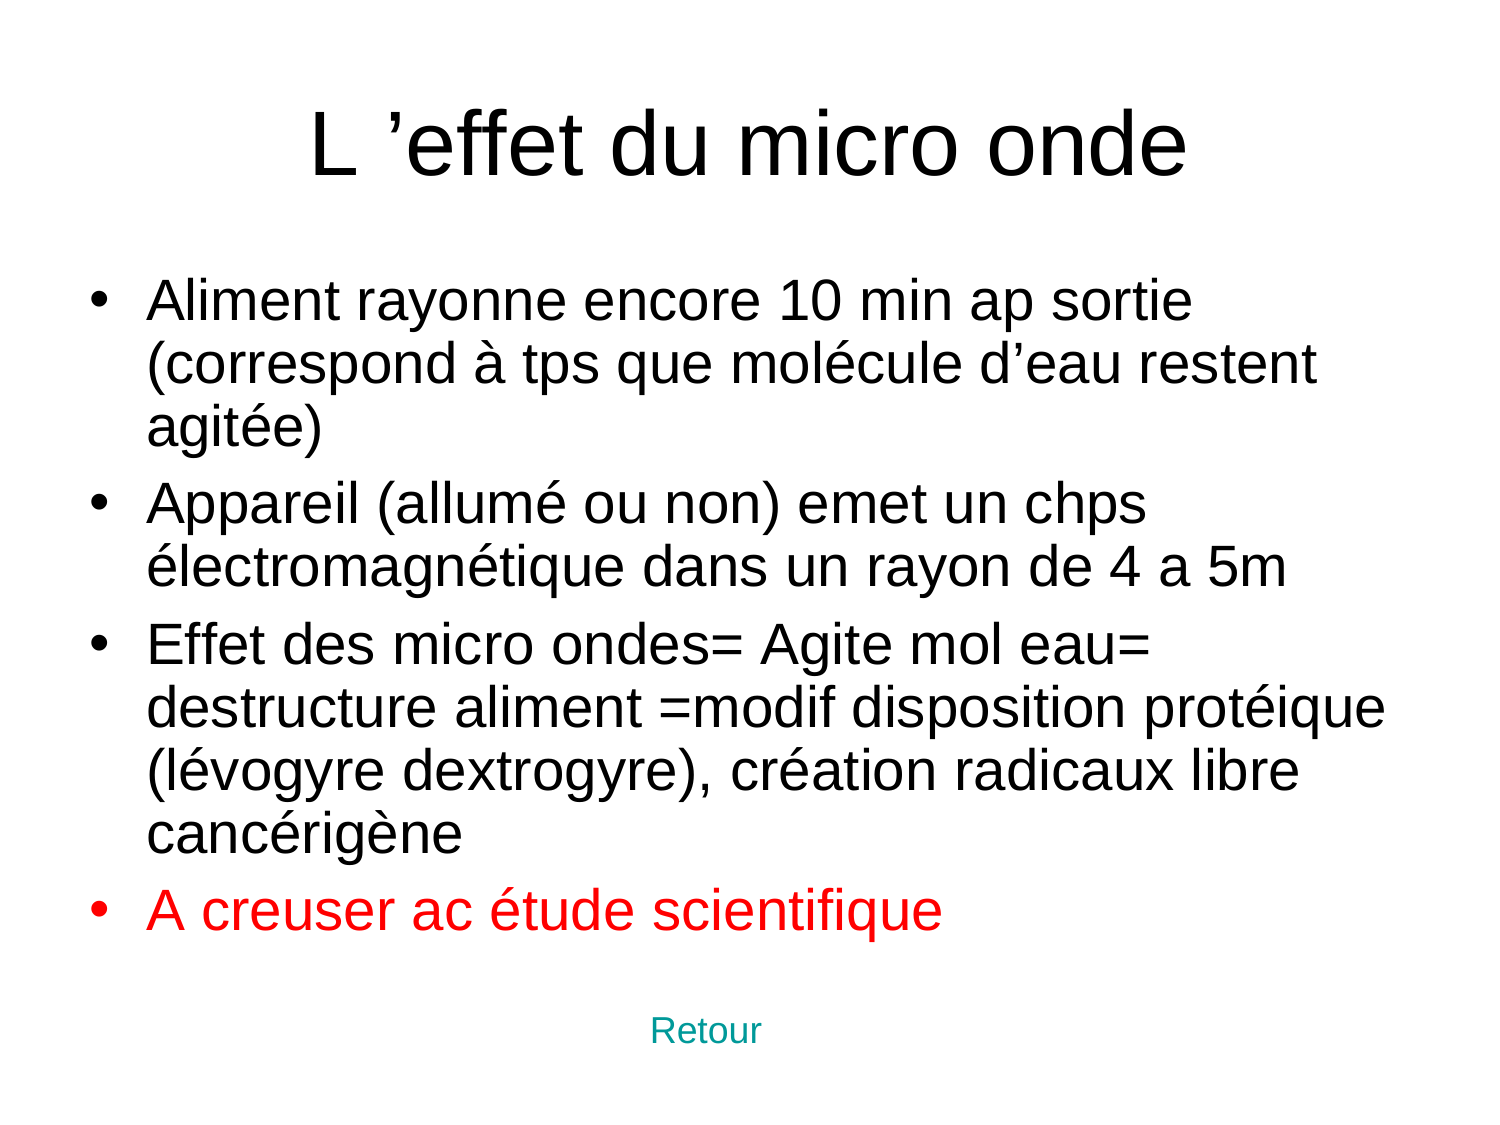

# L ’effet du micro onde
Aliment rayonne encore 10 min ap sortie (correspond à tps que molécule d’eau restent agitée)
Appareil (allumé ou non) emet un chps électromagnétique dans un rayon de 4 a 5m
Effet des micro ondes= Agite mol eau= destructure aliment =modif disposition protéique (lévogyre dextrogyre), création radicaux libre cancérigène
A creuser ac étude scientifique
Retour